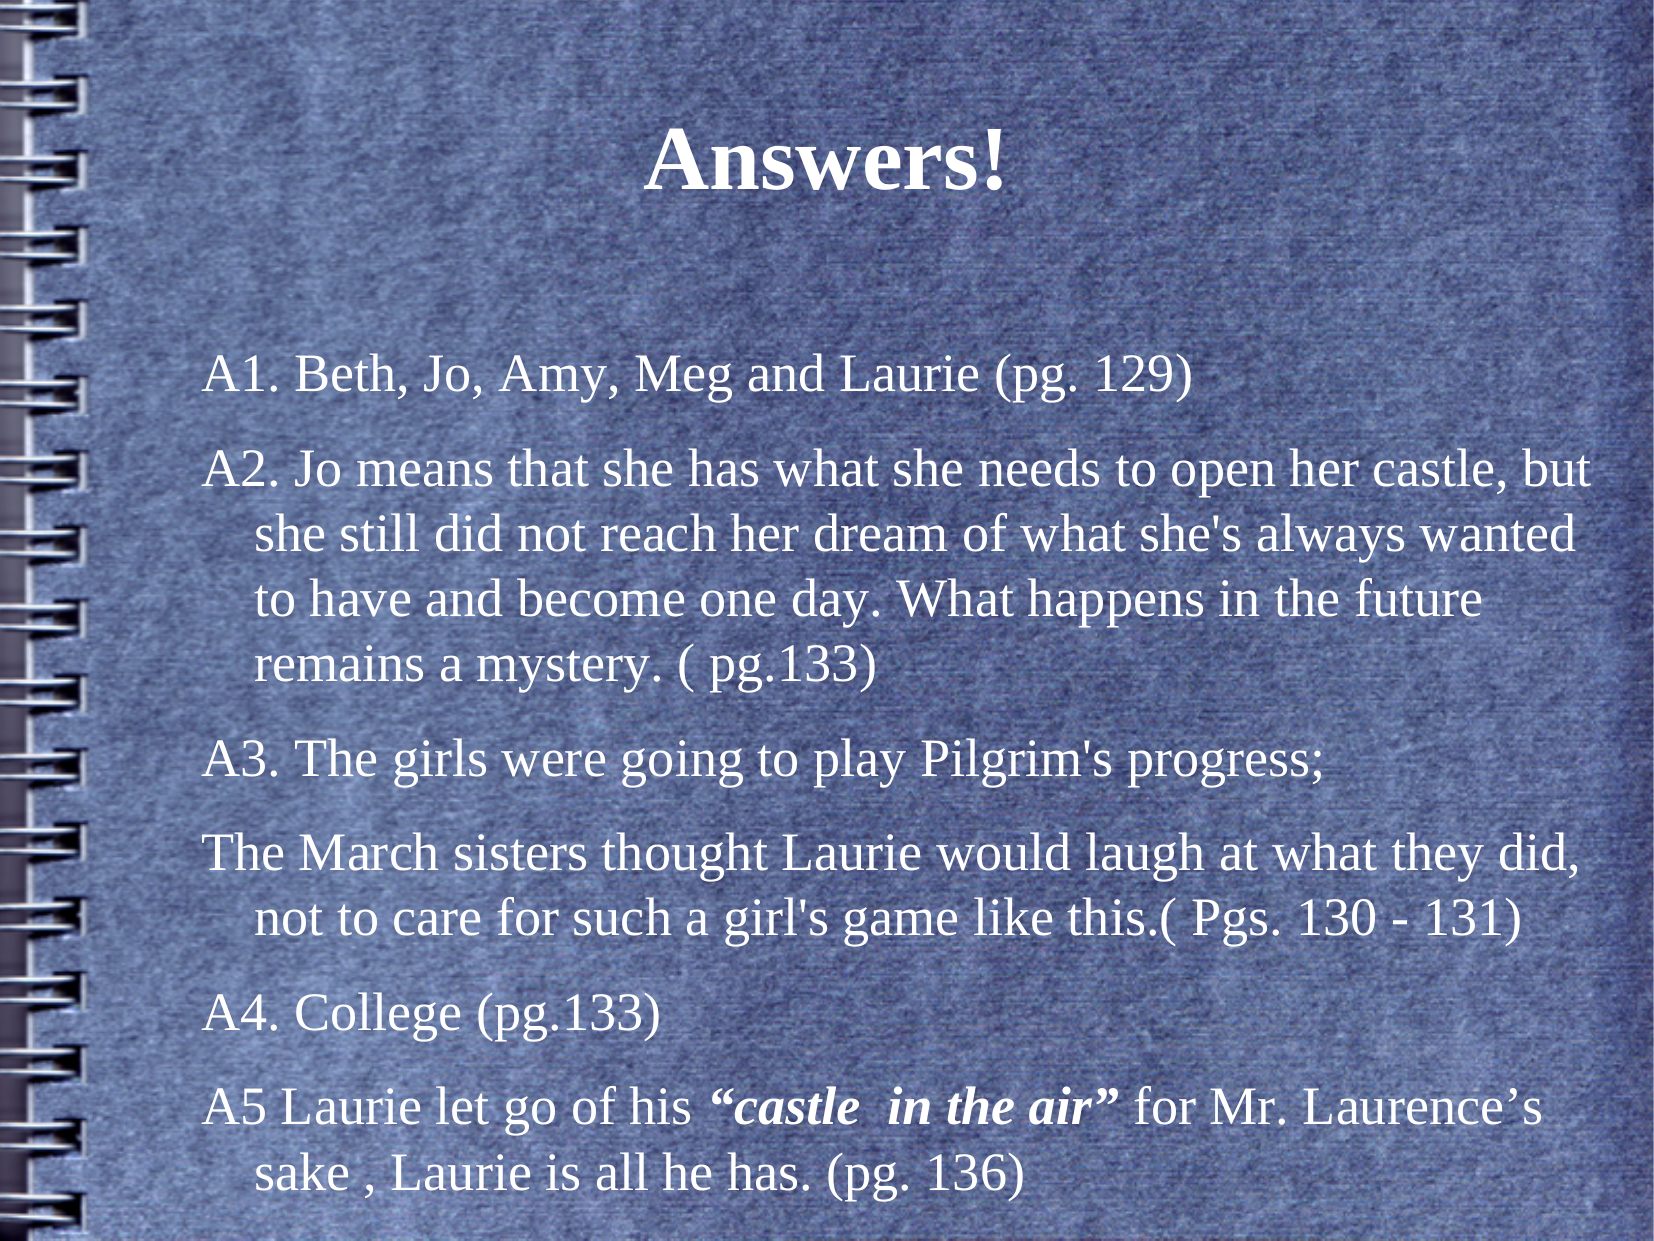

# Answers!
A1. Beth, Jo, Amy, Meg and Laurie (pg. 129)
A2. Jo means that she has what she needs to open her castle, but she still did not reach her dream of what she's always wanted to have and become one day. What happens in the future remains a mystery. ( pg.133)
A3. The girls were going to play Pilgrim's progress;
The March sisters thought Laurie would laugh at what they did, not to care for such a girl's game like this.( Pgs. 130 - 131)
A4. College (pg.133)
A5 Laurie let go of his “castle in the air” for Mr. Laurence’s sake , Laurie is all he has. (pg. 136)